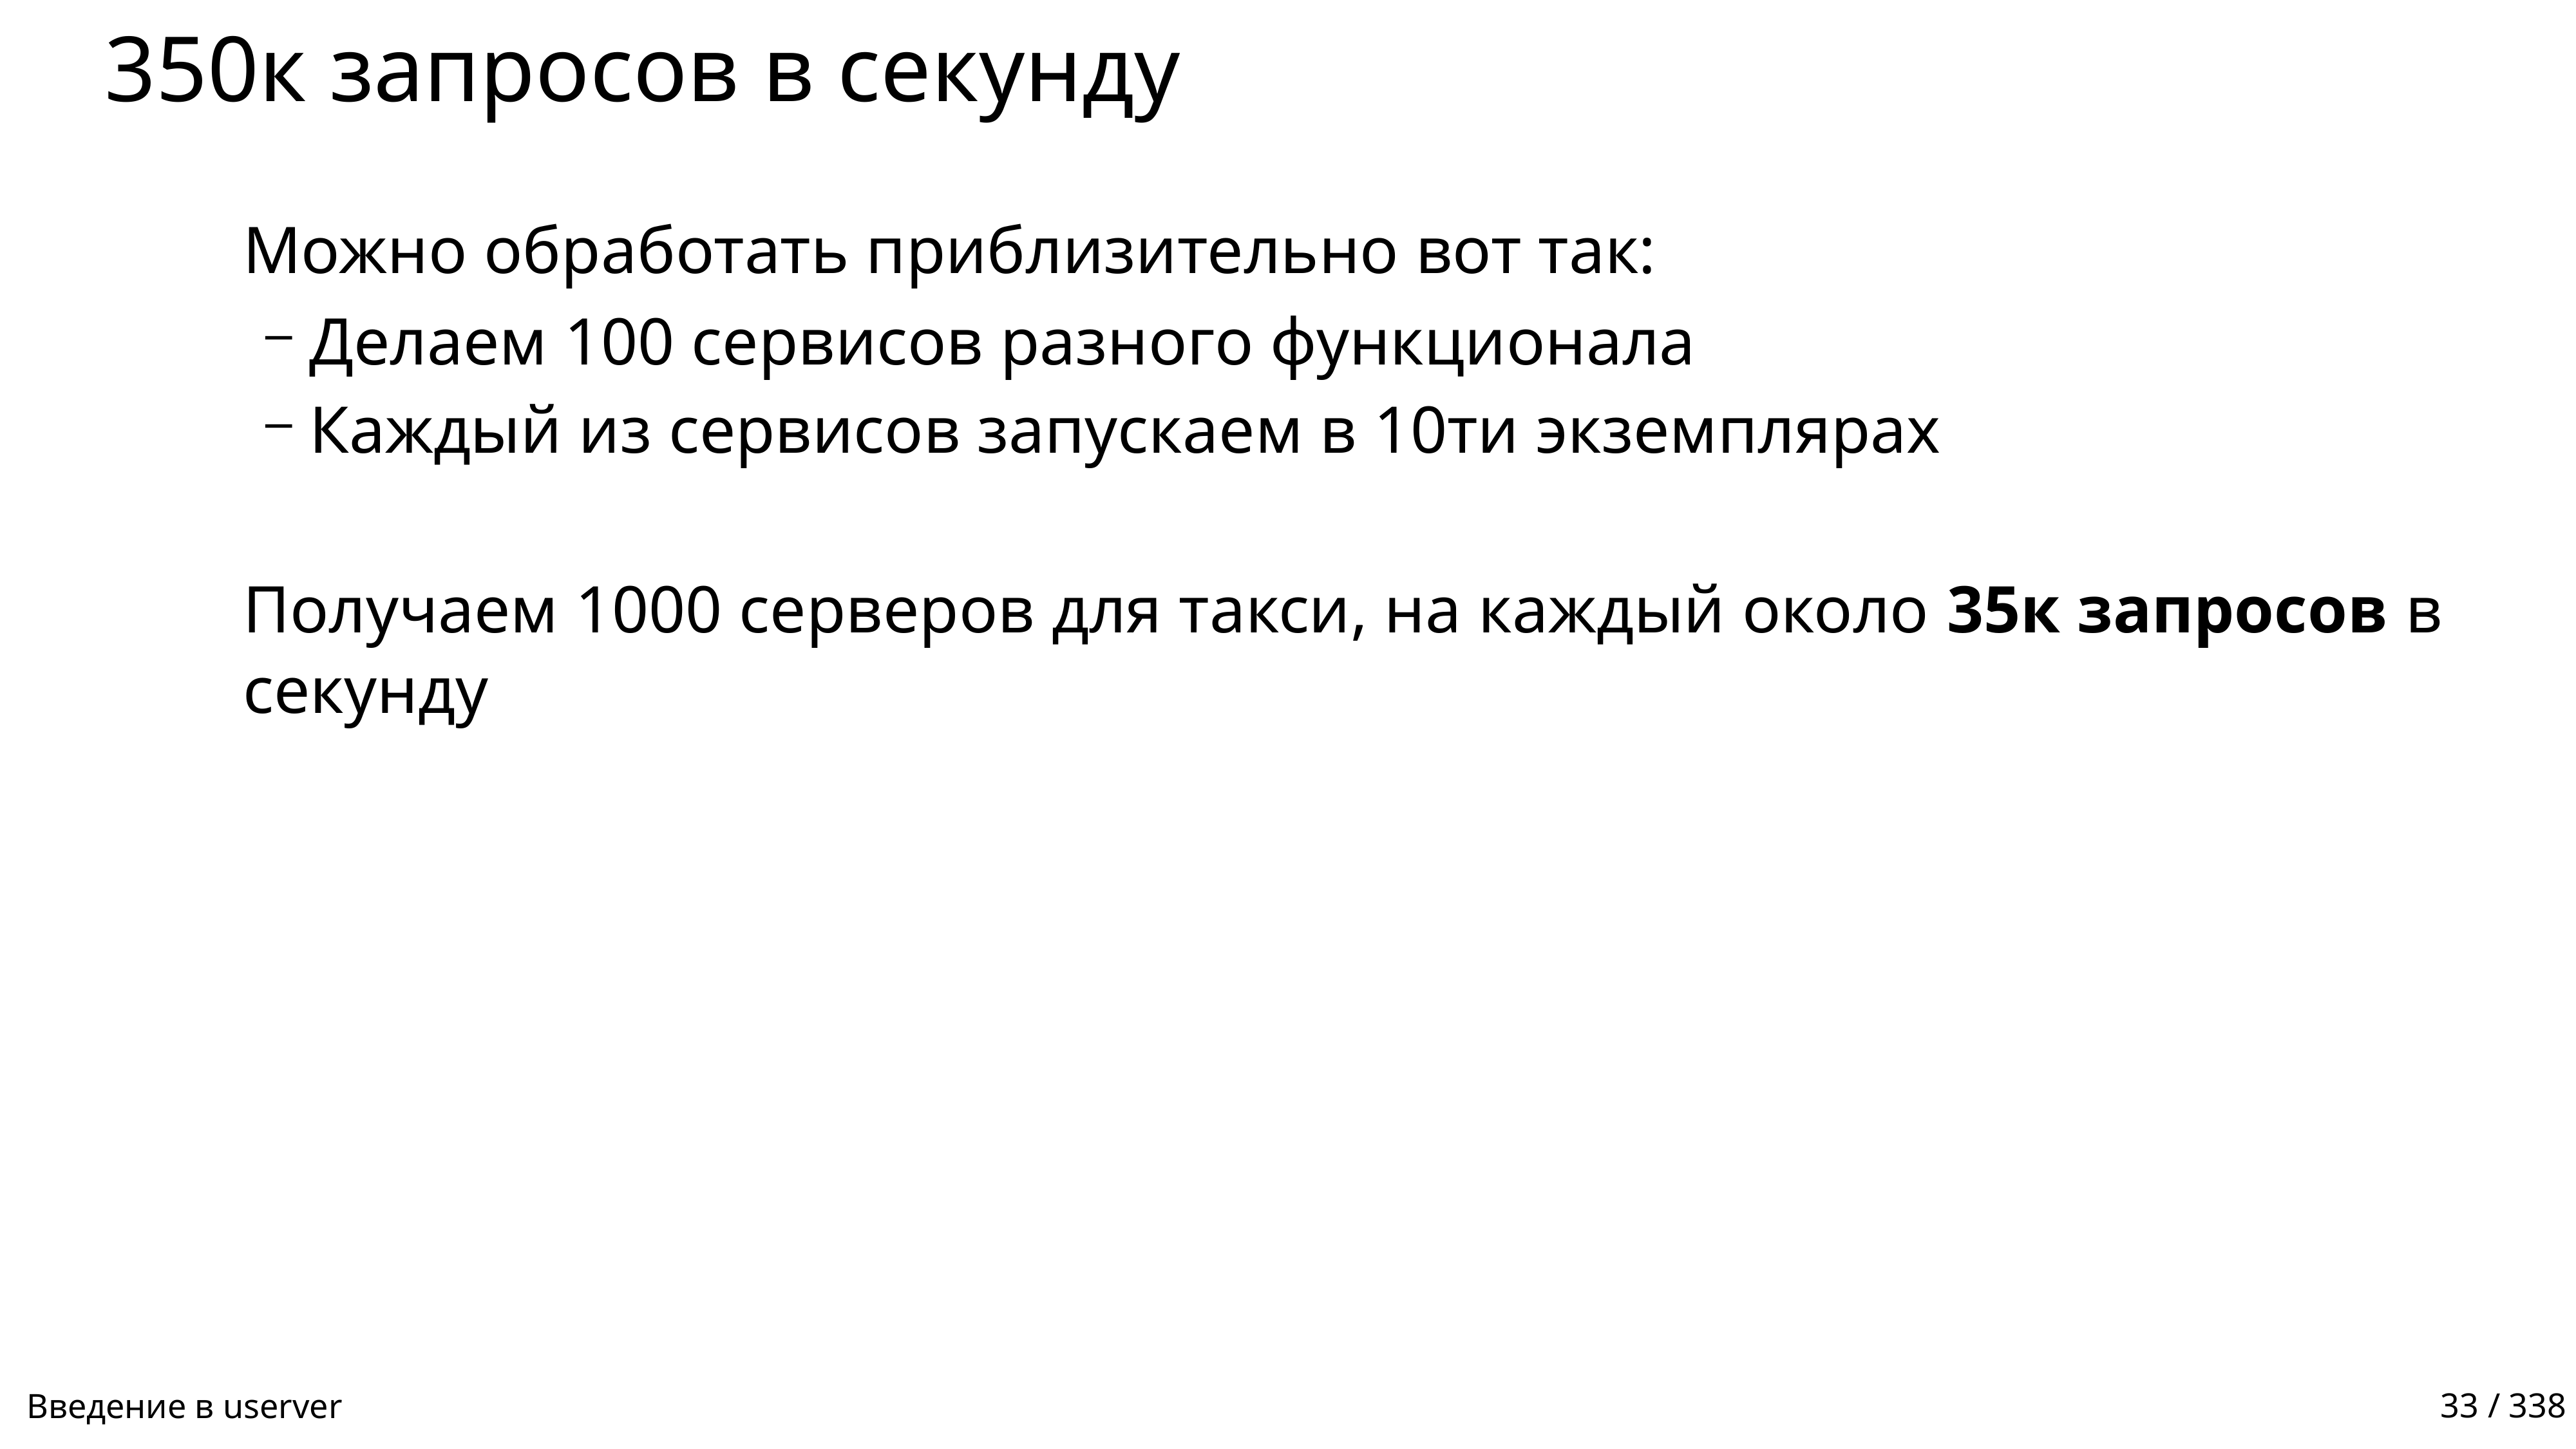

350к запросов в секунду
# Можно обработать приблизительно вот так:
 Делаем 100 сервисов разного функционала
 Каждый из сервисов запускаем в 10ти экземплярах
Получаем 1000 серверов для такси, на каждый около 35к запросов в секунду
Введение в userver